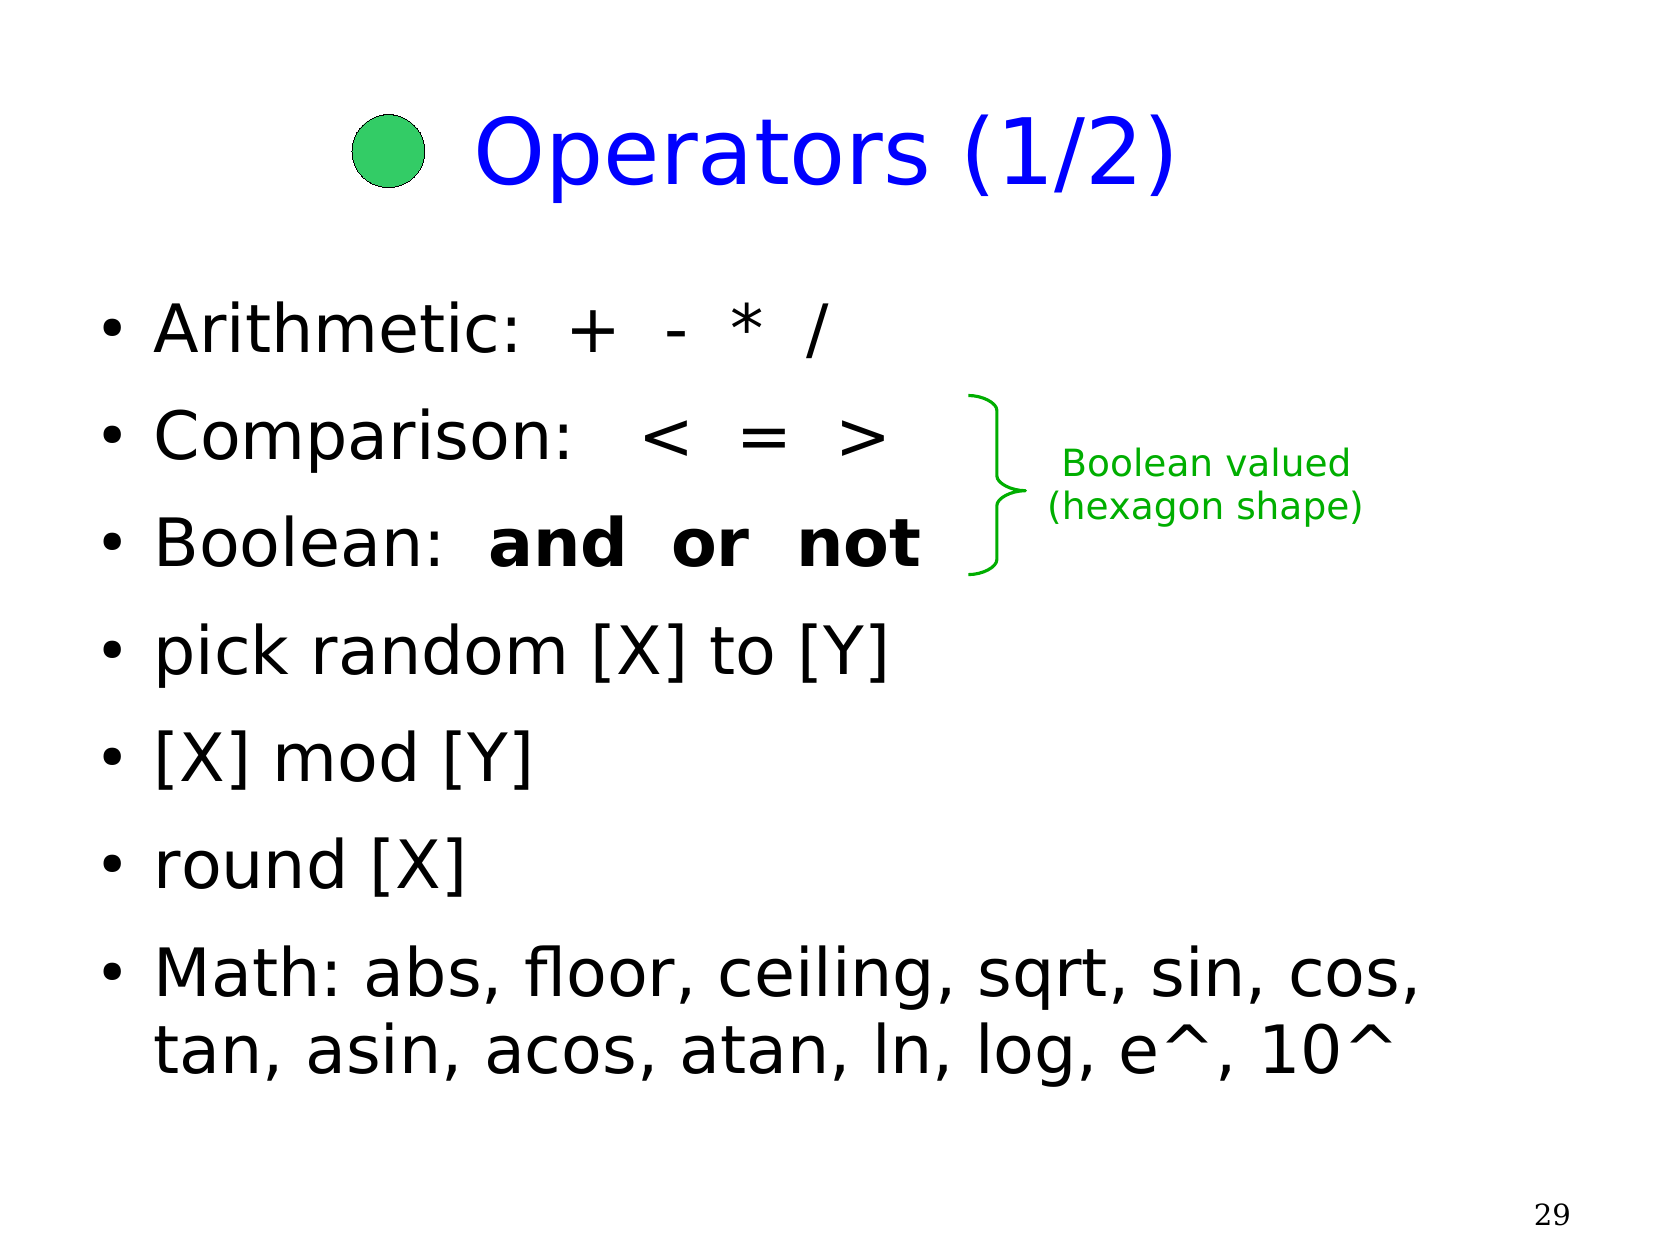

# Operators (1/2)
Arithmetic: + - * /
Comparison: < = >
Boolean: and or not
pick random [X] to [Y]
[X] mod [Y]
round [X]
Math: abs, floor, ceiling, sqrt, sin, cos, tan, asin, acos, atan, ln, log, e^, 10^
 Boolean valued
 (hexagon shape)
29